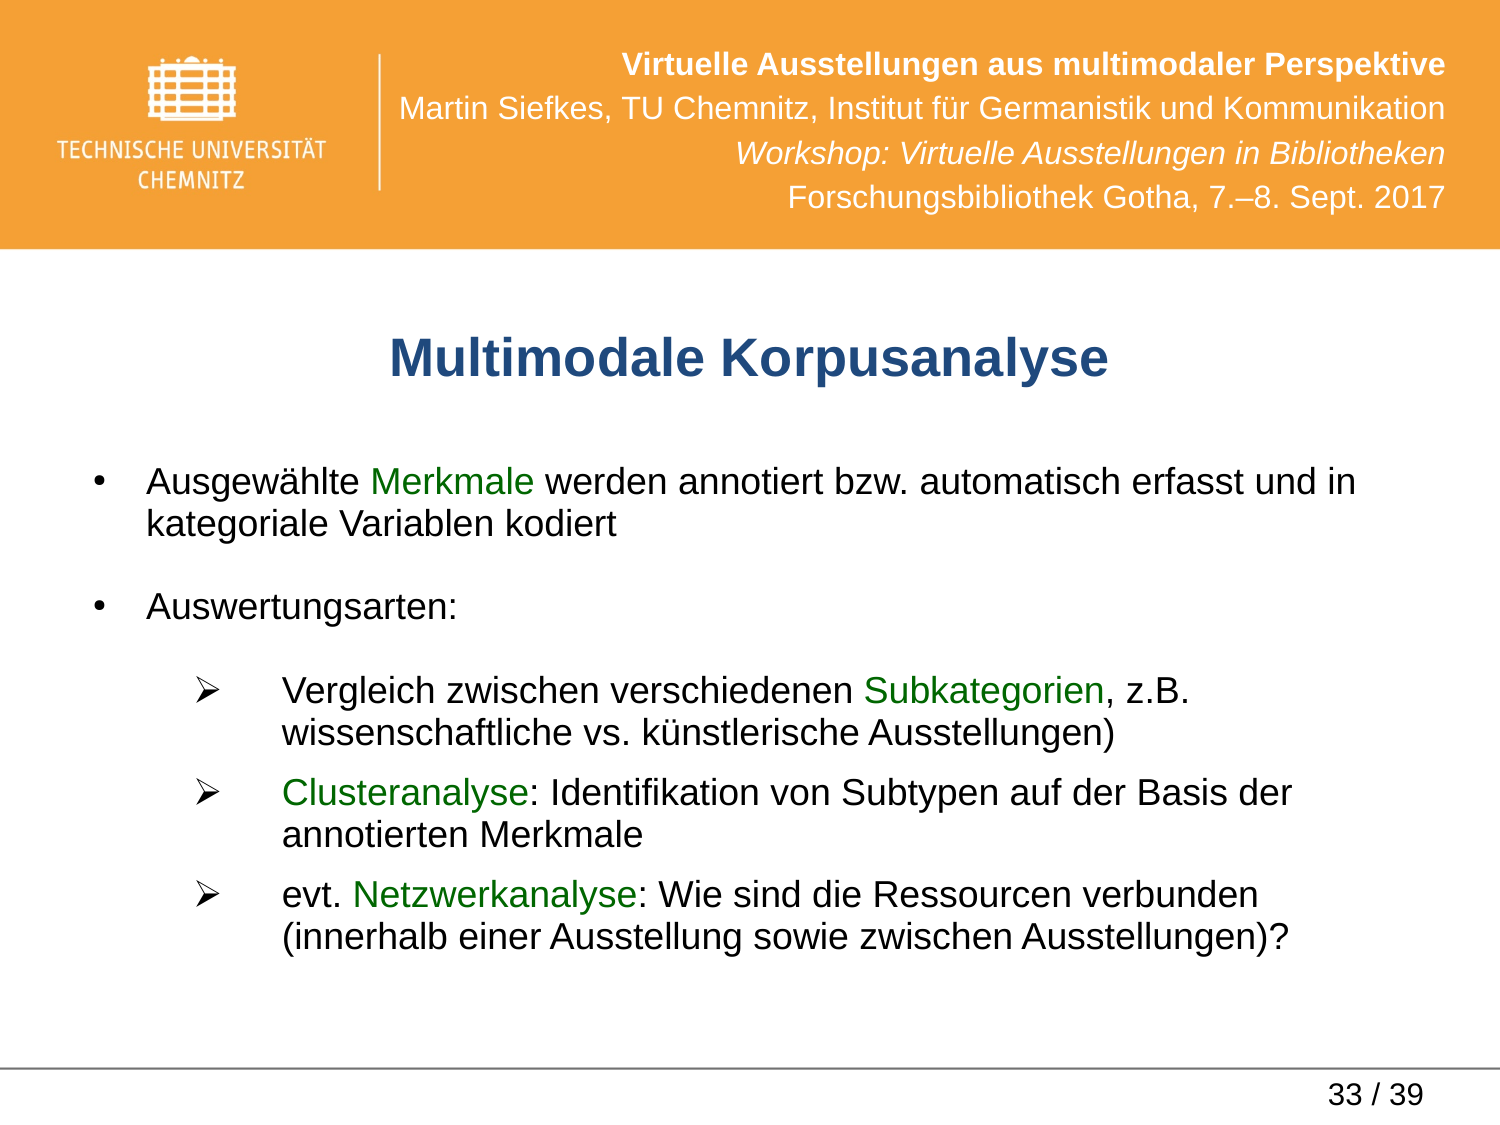

#
Multimodale Korpusanalyse
Ausgewählte Merkmale werden annotiert bzw. automatisch erfasst und in kategoriale Variablen kodiert
Auswertungsarten:
	Vergleich zwischen verschiedenen Subkategorien, z.B. wissenschaftliche vs. künstlerische Ausstellungen)
	Clusteranalyse: Identifikation von Subtypen auf der Basis der annotierten Merkmale
	evt. Netzwerkanalyse: Wie sind die Ressourcen verbunden (innerhalb einer Ausstellung sowie zwischen Ausstellungen)?